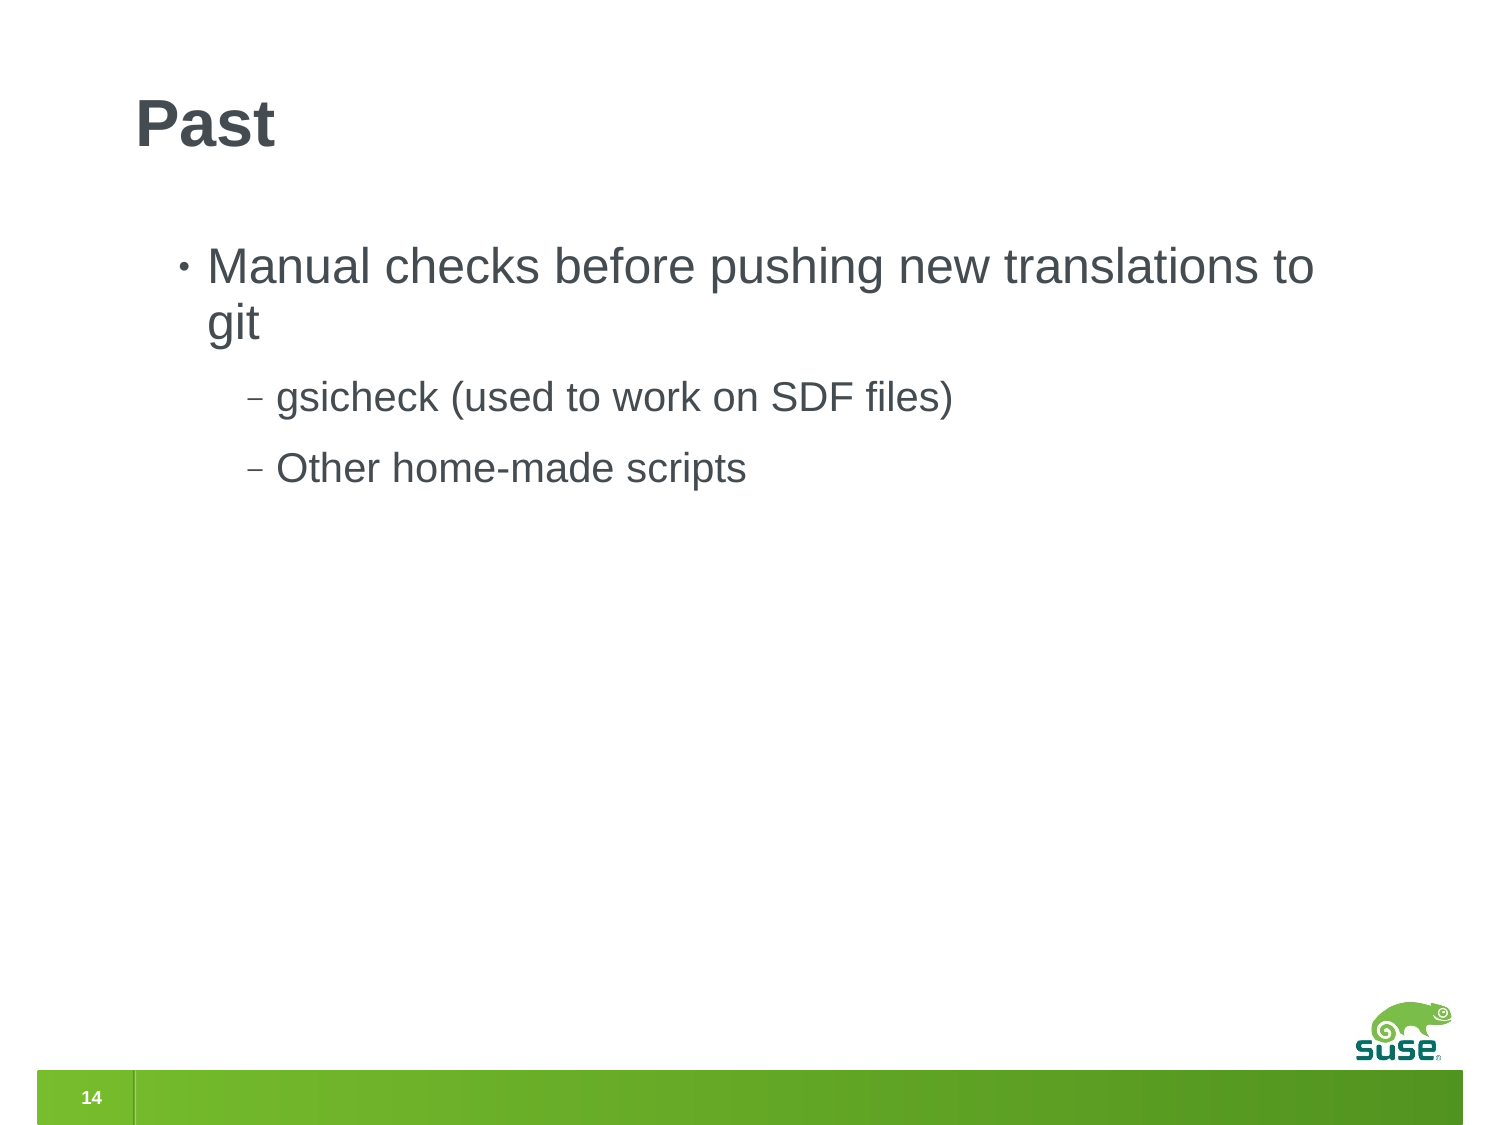

# Past
Manual checks before pushing new translations to git
gsicheck (used to work on SDF files)
Other home-made scripts